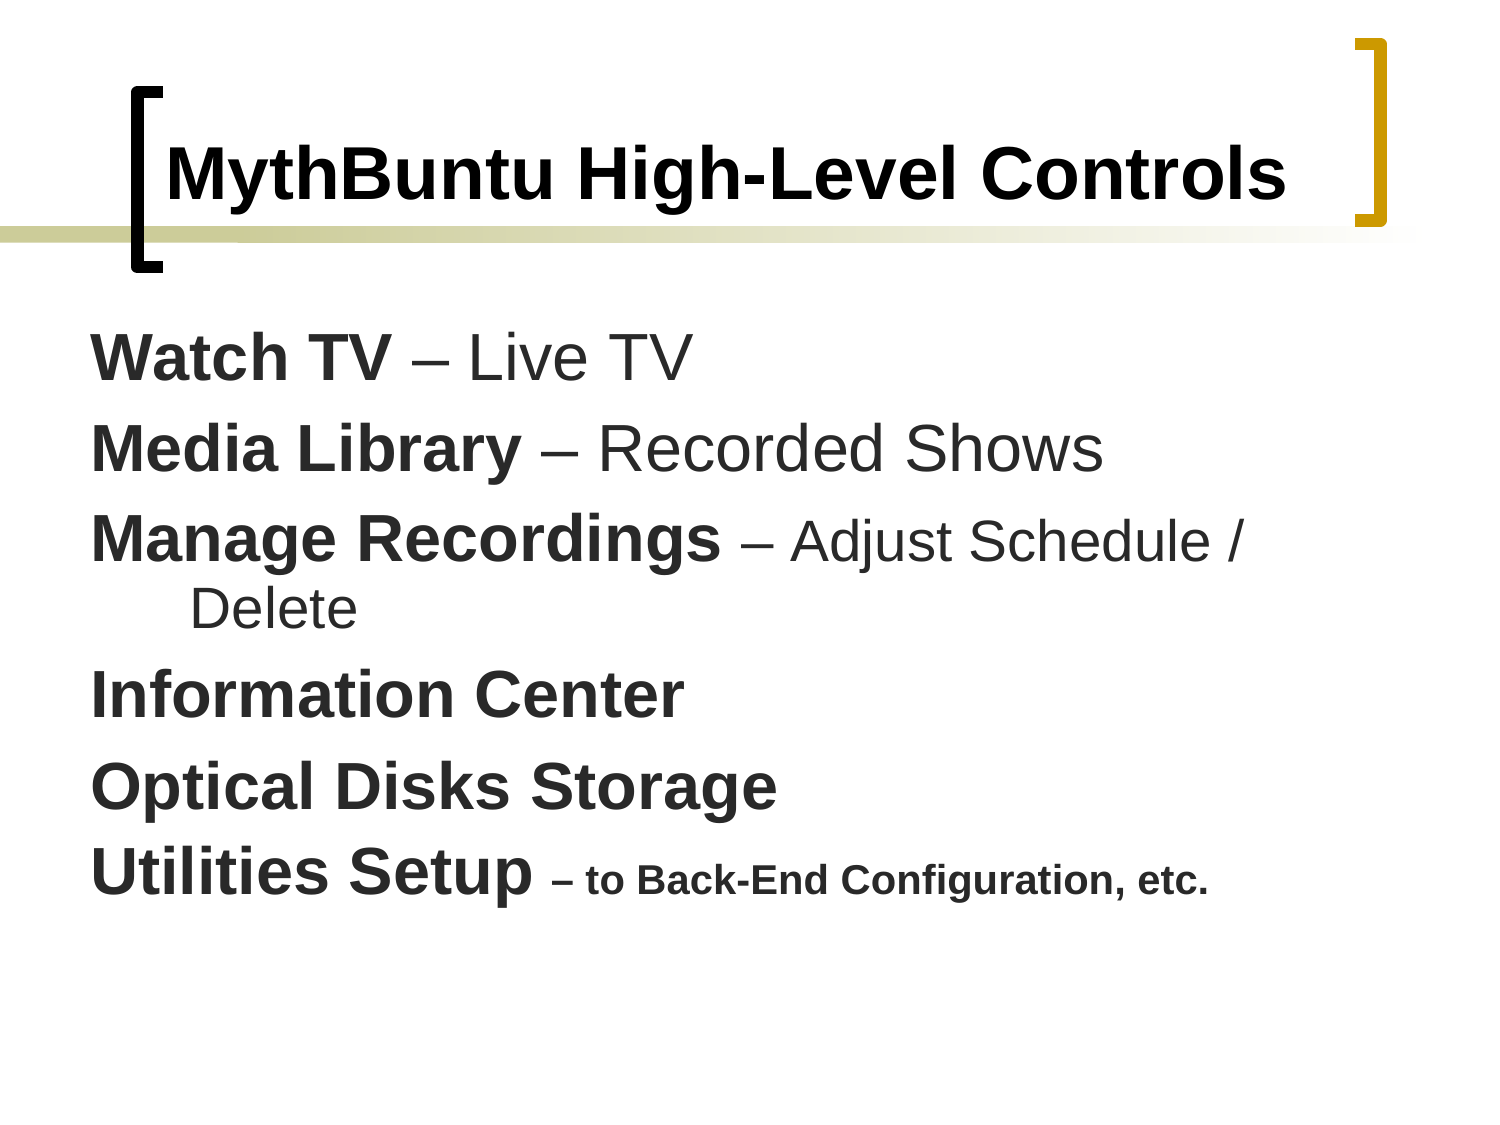

# MythBuntu High-Level Controls
Watch TV – Live TV
Media Library – Recorded Shows
Manage Recordings – Adjust Schedule / Delete
Information Center
Optical Disks Storage
Utilities Setup – to Back-End Configuration, etc.